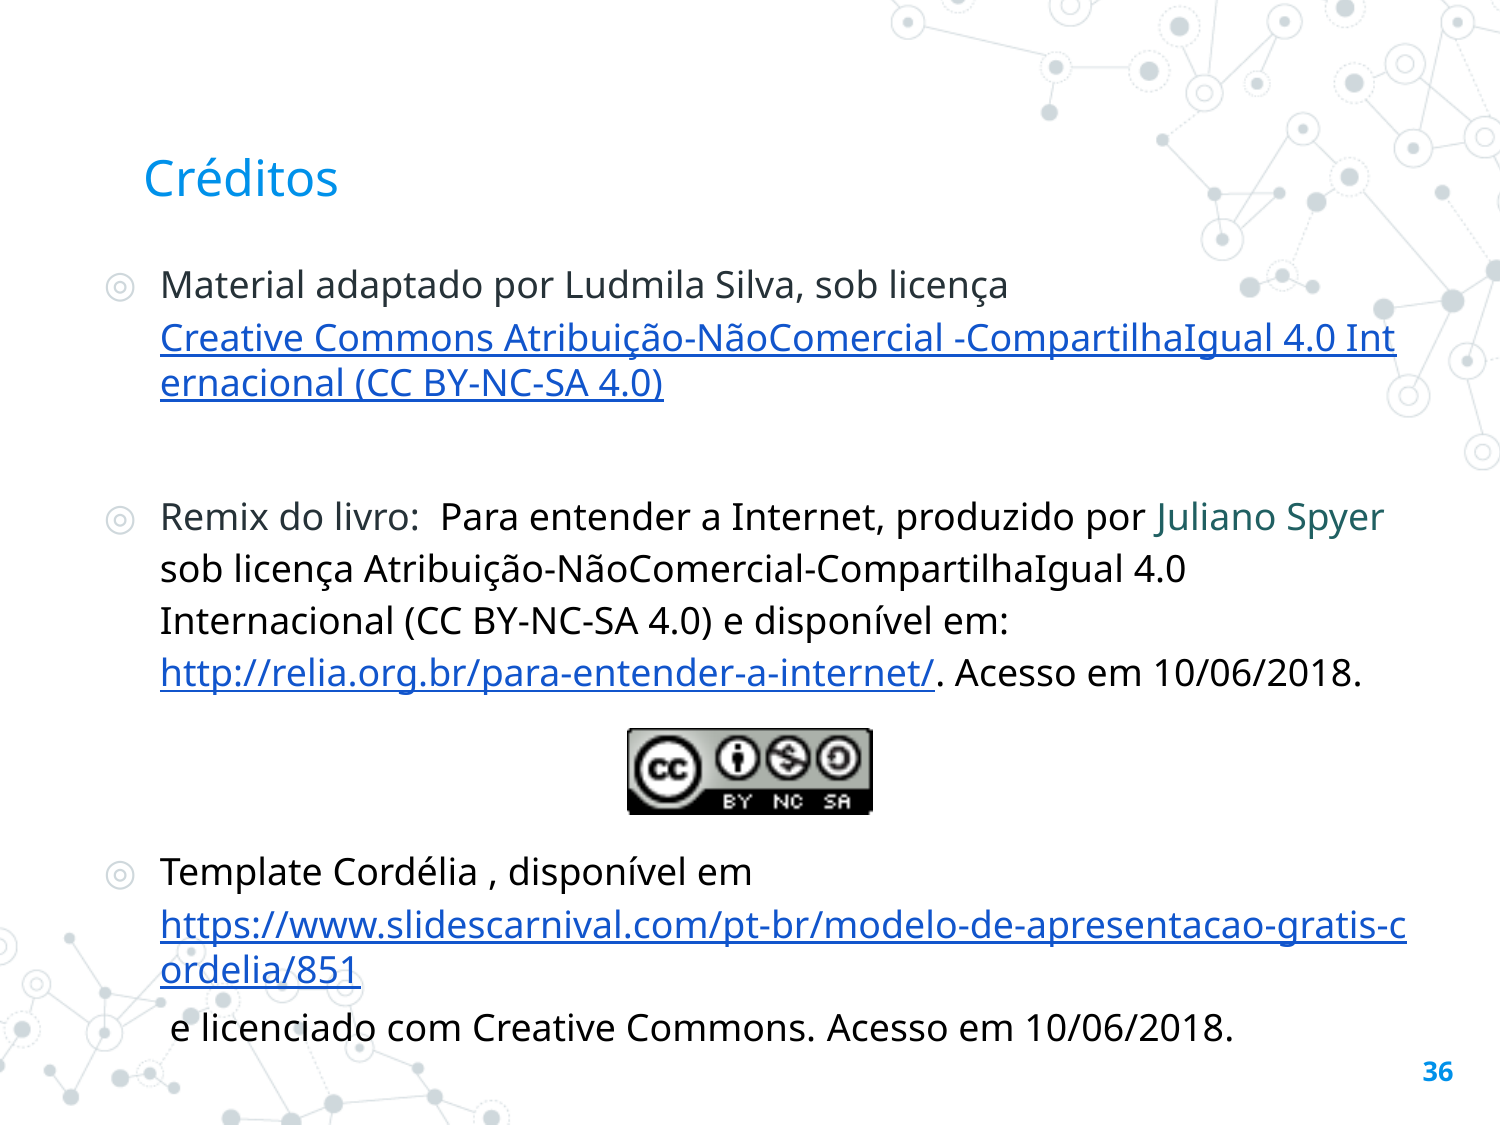

# Créditos
Material adaptado por Ludmila Silva, sob licença Creative Commons Atribuição-NãoComercial -CompartilhaIgual 4.0 Internacional (CC BY-NC-SA 4.0)
Remix do livro: Para entender a Internet, produzido por Juliano Spyer sob licença Atribuição-NãoComercial-CompartilhaIgual 4.0 Internacional (CC BY-NC-SA 4.0) e disponível em: http://relia.org.br/para-entender-a-internet/. Acesso em 10/06/2018.
Template Cordélia , disponível em https://www.slidescarnival.com/pt-br/modelo-de-apresentacao-gratis-cordelia/851 e licenciado com Creative Commons. Acesso em 10/06/2018.